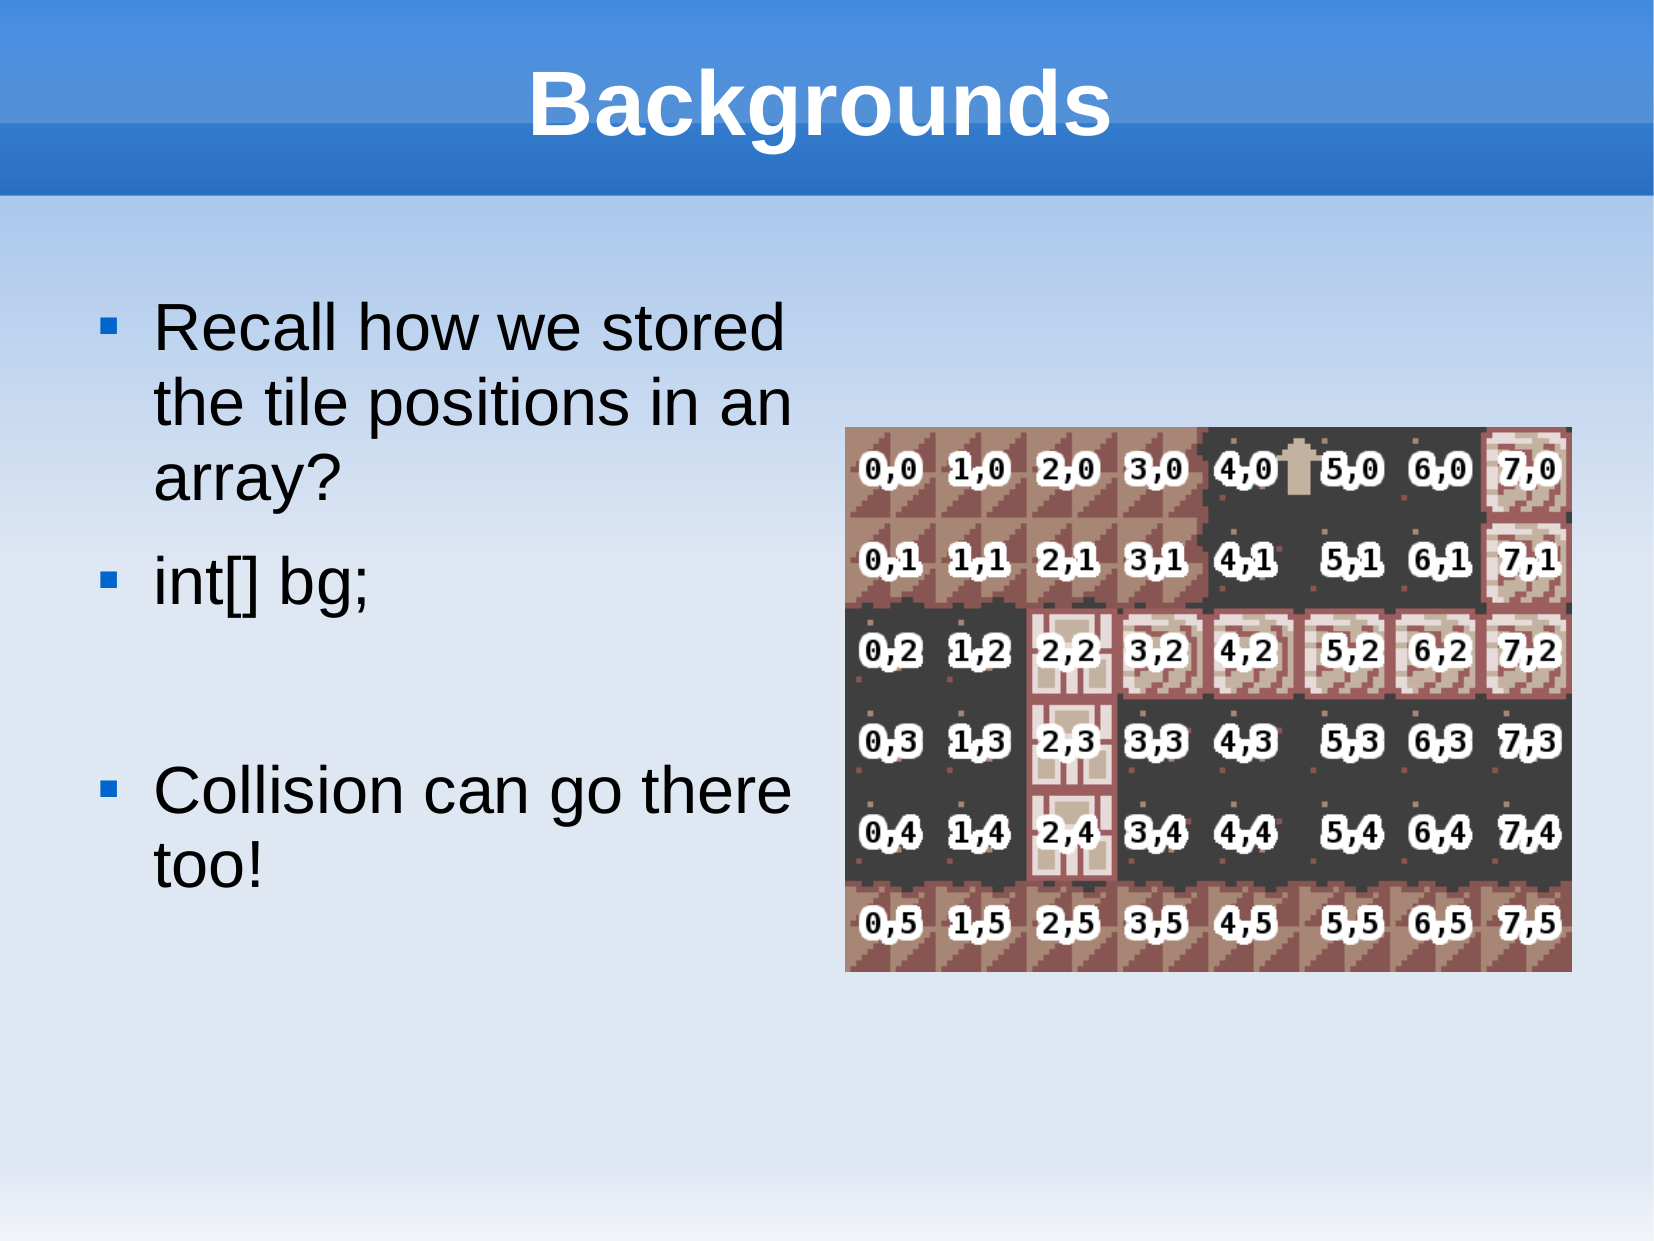

# Backgrounds
Recall how we stored the tile positions in an array?
int[] bg;
Collision can go there too!